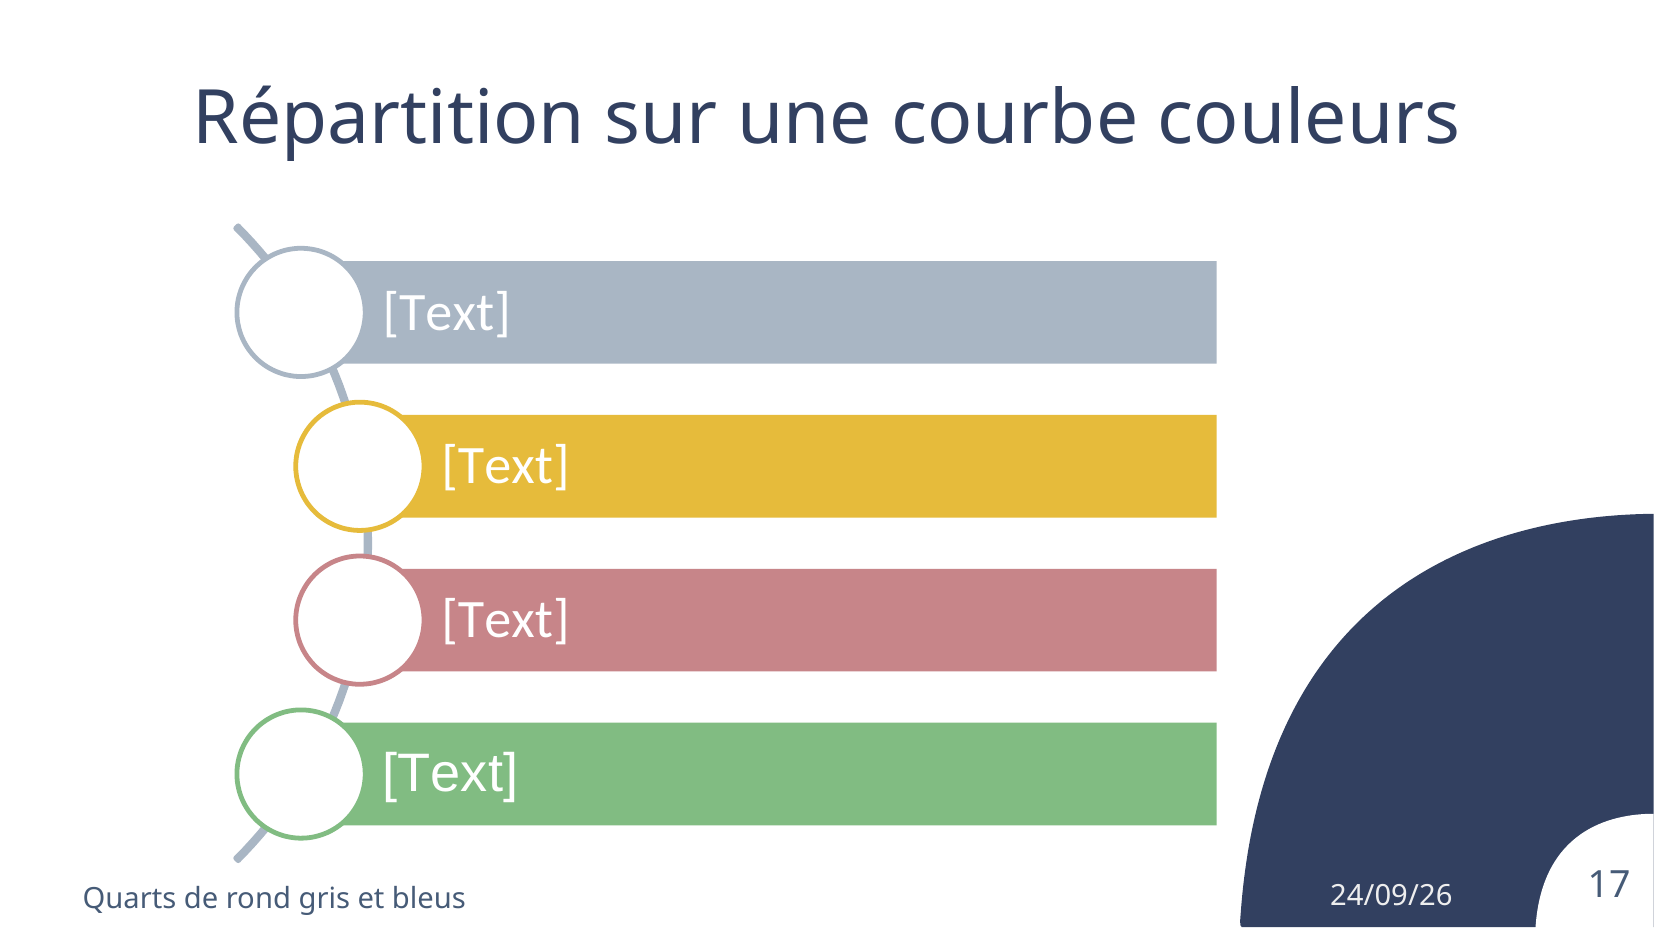

# Répartition sur une courbe couleurs
[Text]
[Text]
[Text]
[Text]
17
Quarts de rond gris et bleus